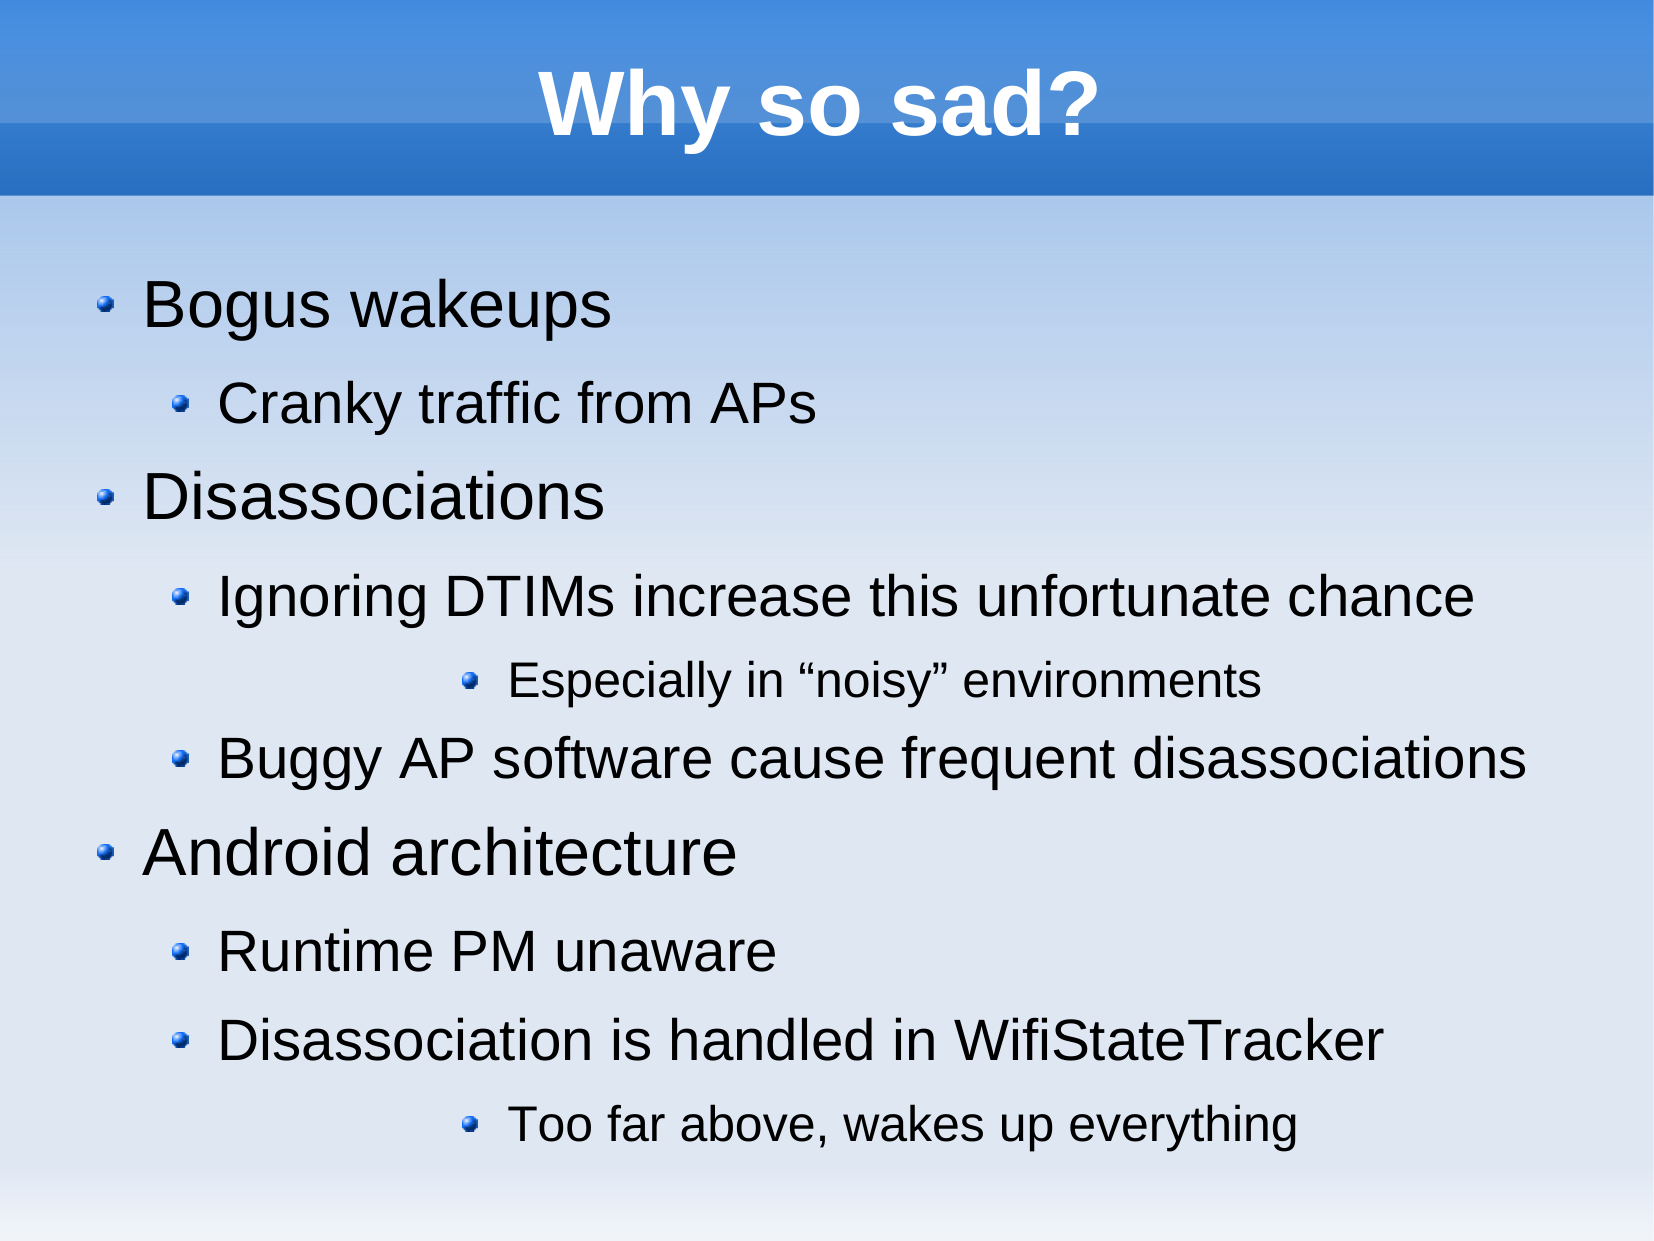

# Why so sad?
Bogus wakeups
Cranky traffic from APs
Disassociations
Ignoring DTIMs increase this unfortunate chance
Especially in “noisy” environments
Buggy AP software cause frequent disassociations
Android architecture
Runtime PM unaware
Disassociation is handled in WifiStateTracker
Too far above, wakes up everything